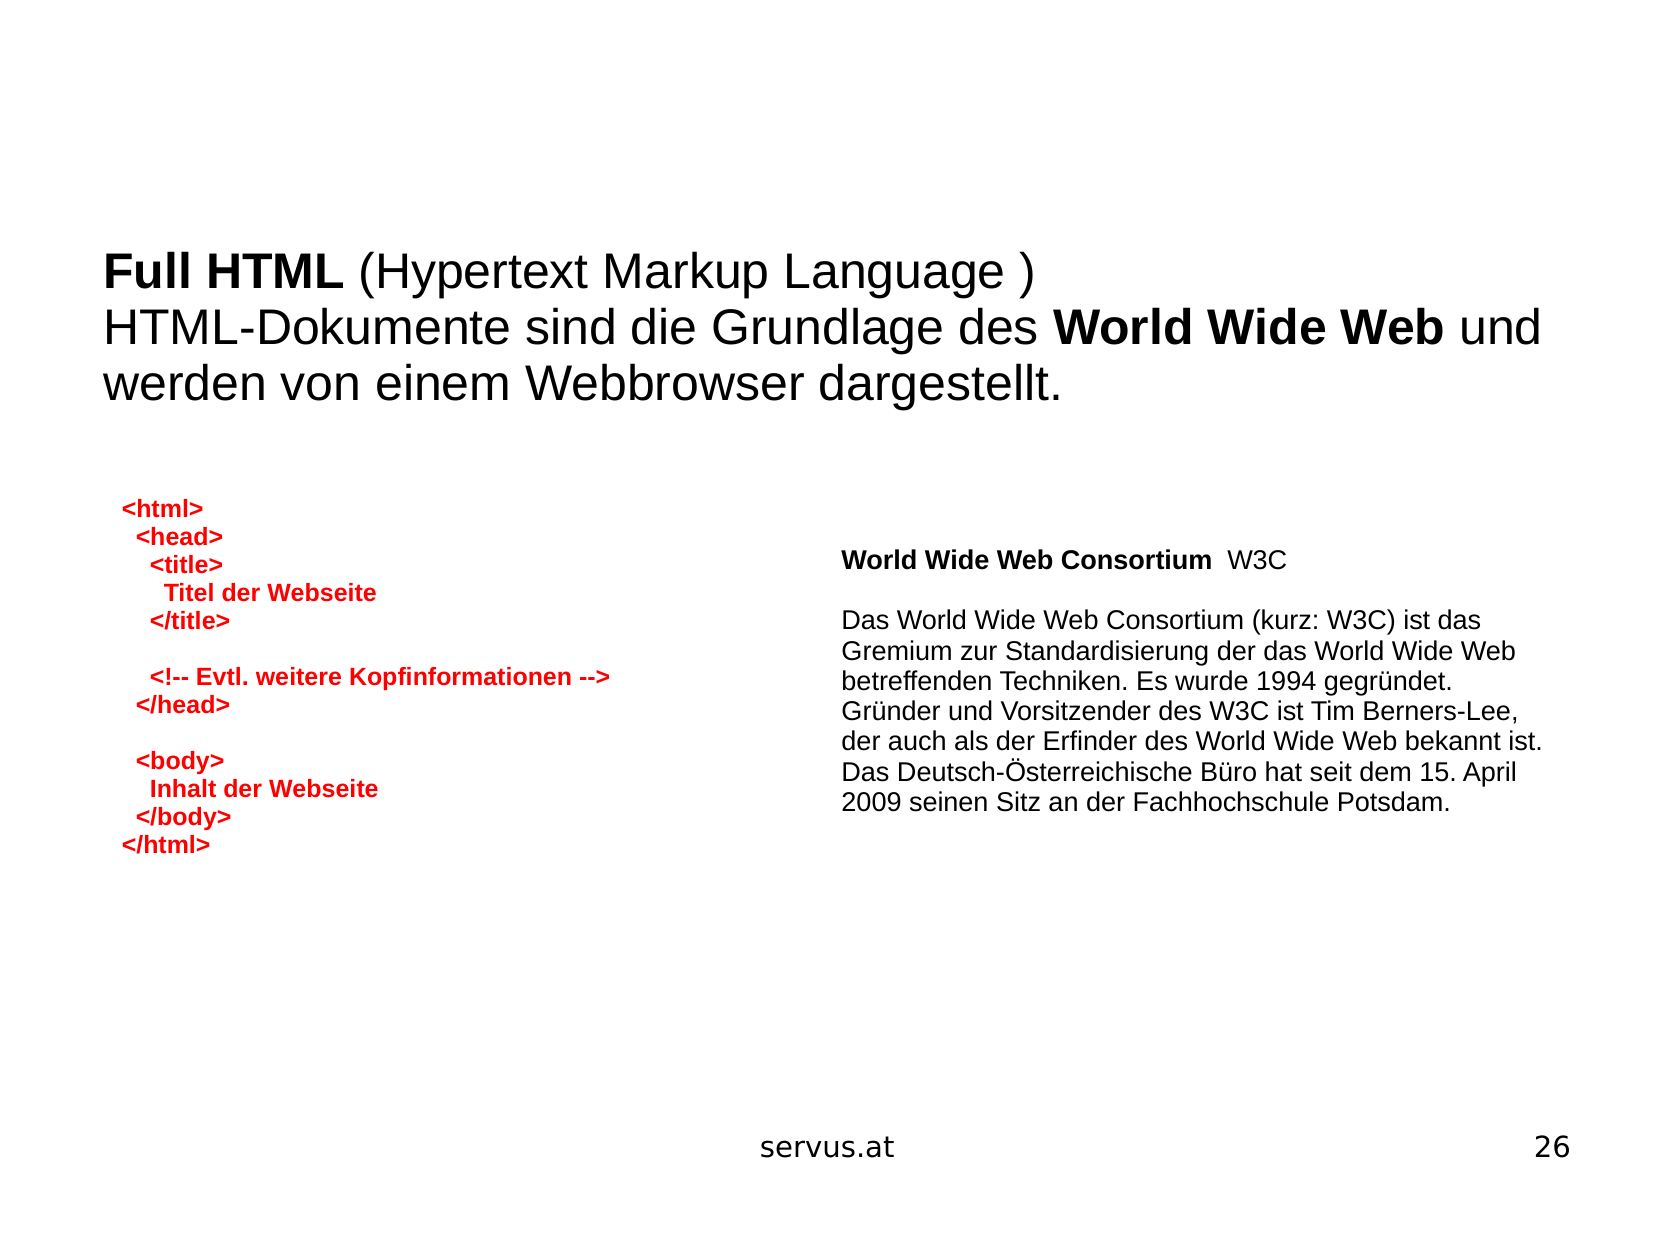

Full HTML (Hypertext Markup Language )
HTML-Dokumente sind die Grundlage des World Wide Web und werden von einem Webbrowser dargestellt.
<html>
 <head>
 <title>
 Titel der Webseite
 </title>
 <!-- Evtl. weitere Kopfinformationen -->
 </head>
 <body>
 Inhalt der Webseite
 </body>
</html>
World Wide Web Consortium W3C
Das World Wide Web Consortium (kurz: W3C) ist das Gremium zur Standardisierung der das World Wide Web betreffenden Techniken. Es wurde 1994 gegründet. Gründer und Vorsitzender des W3C ist Tim Berners-Lee, der auch als der Erfinder des World Wide Web bekannt ist. Das Deutsch-Österreichische Büro hat seit dem 15. April 2009 seinen Sitz an der Fachhochschule Potsdam.
servus.at
26